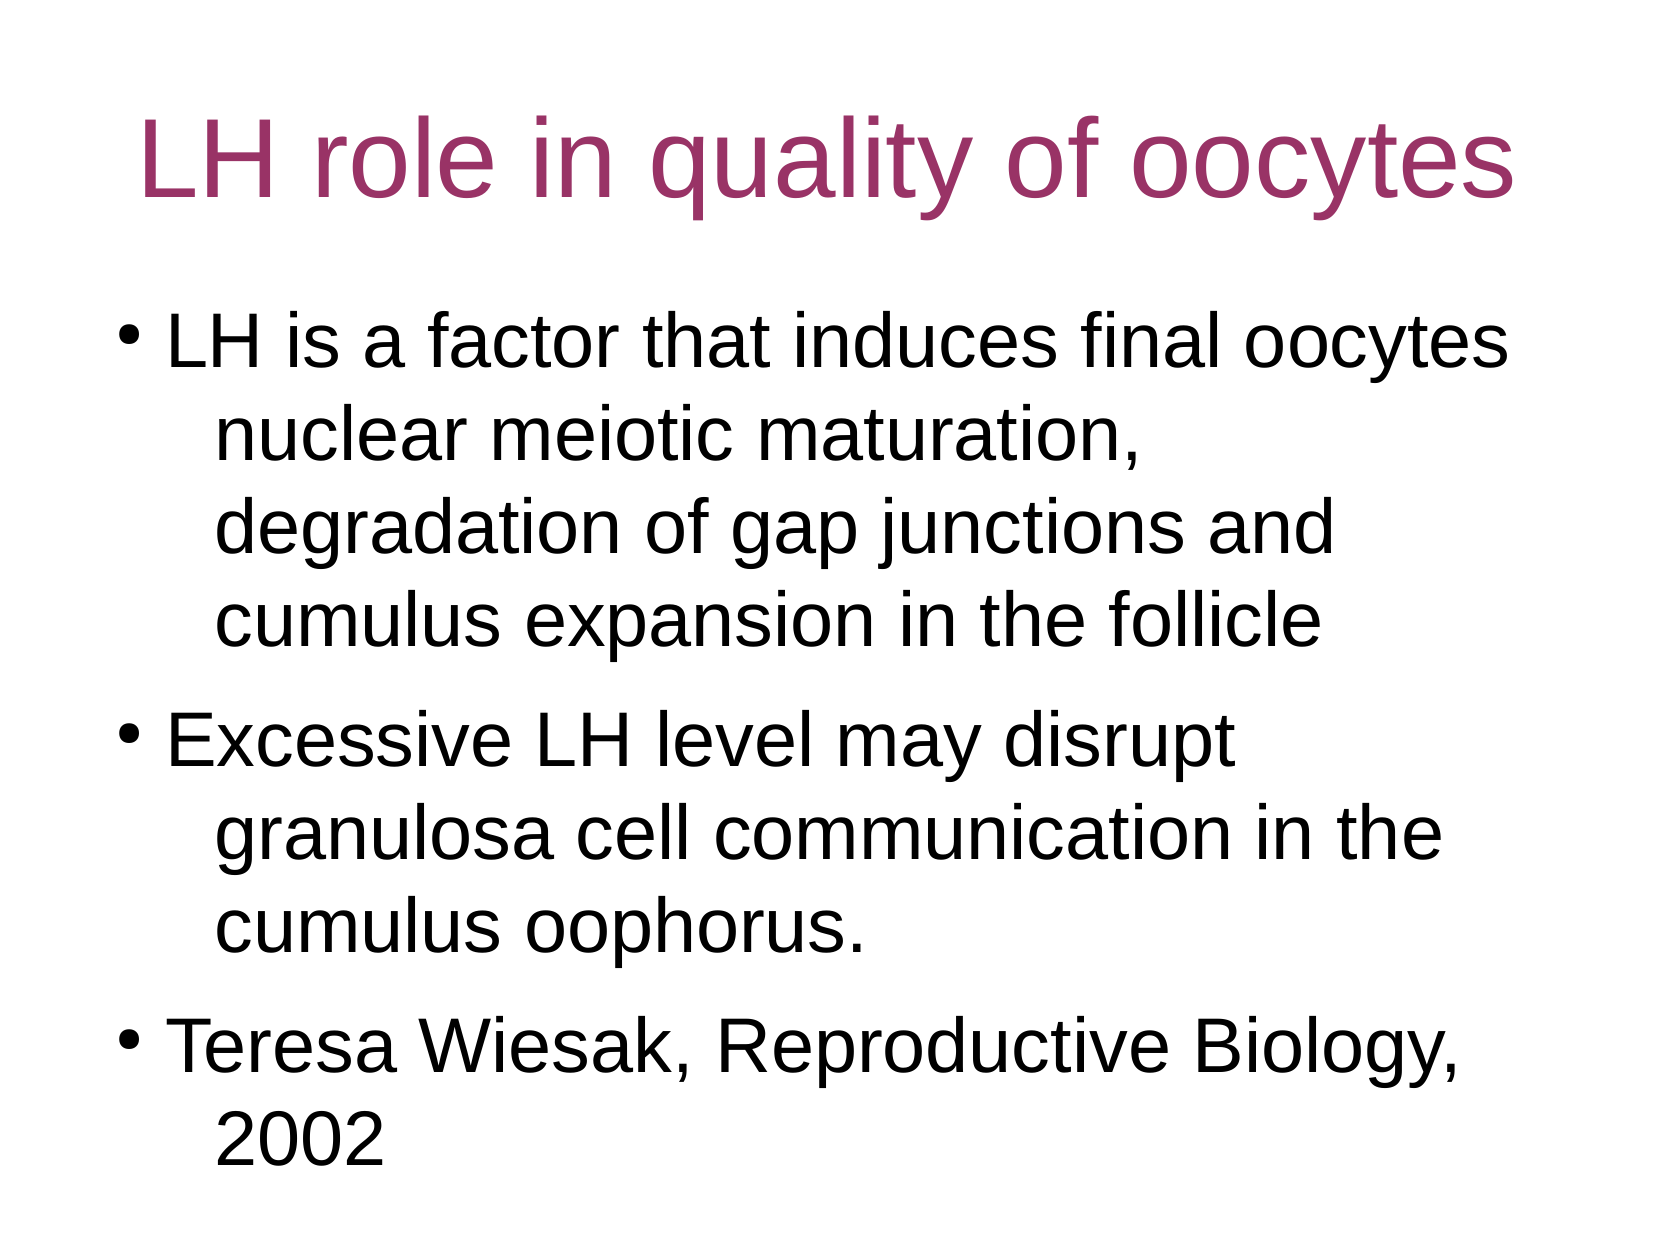

# LH role in quality of oocytes
LH is a factor that induces final oocytes nuclear meiotic maturation, degradation of gap junctions and cumulus expansion in the follicle
Excessive LH level may disrupt granulosa cell communication in the cumulus oophorus.
Teresa Wiesak, Reproductive Biology, 2002